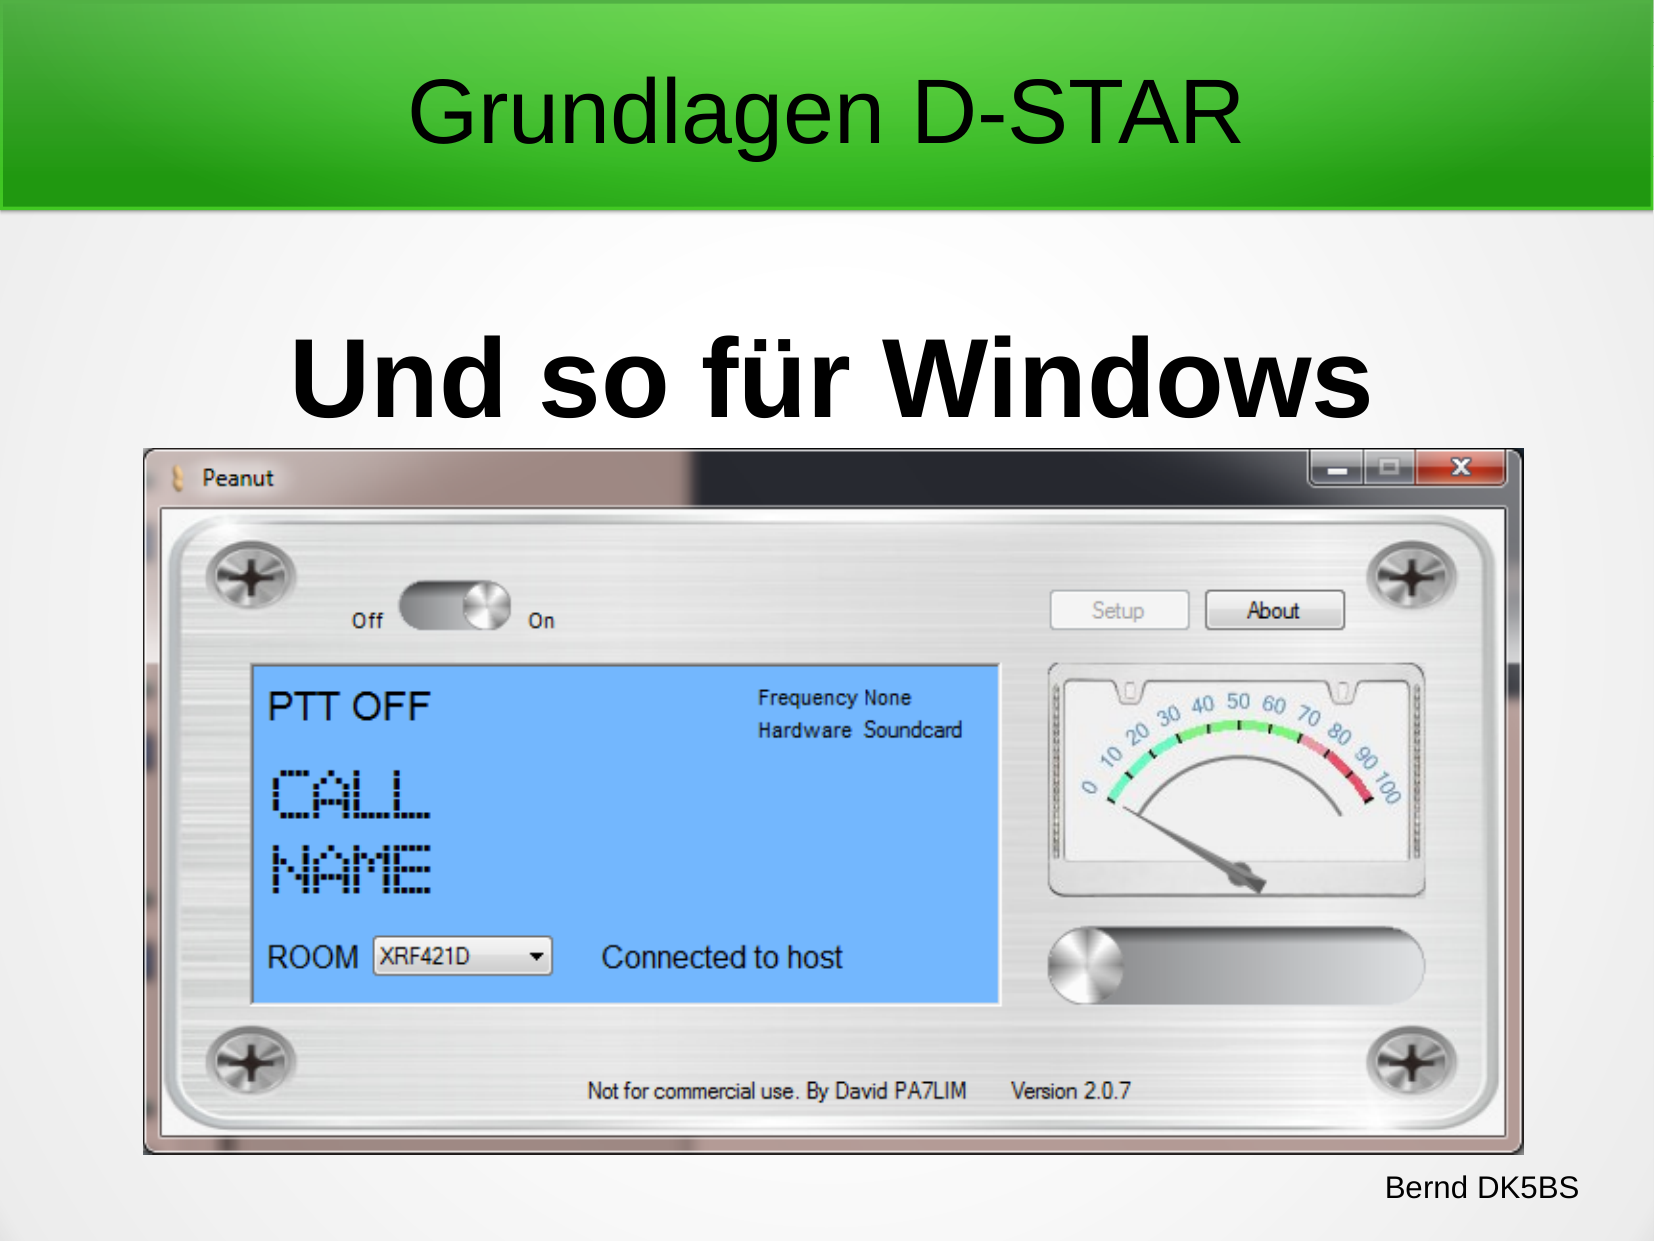

# Grundlagen D-STAR
Und so für Windows
Bernd DK5BS